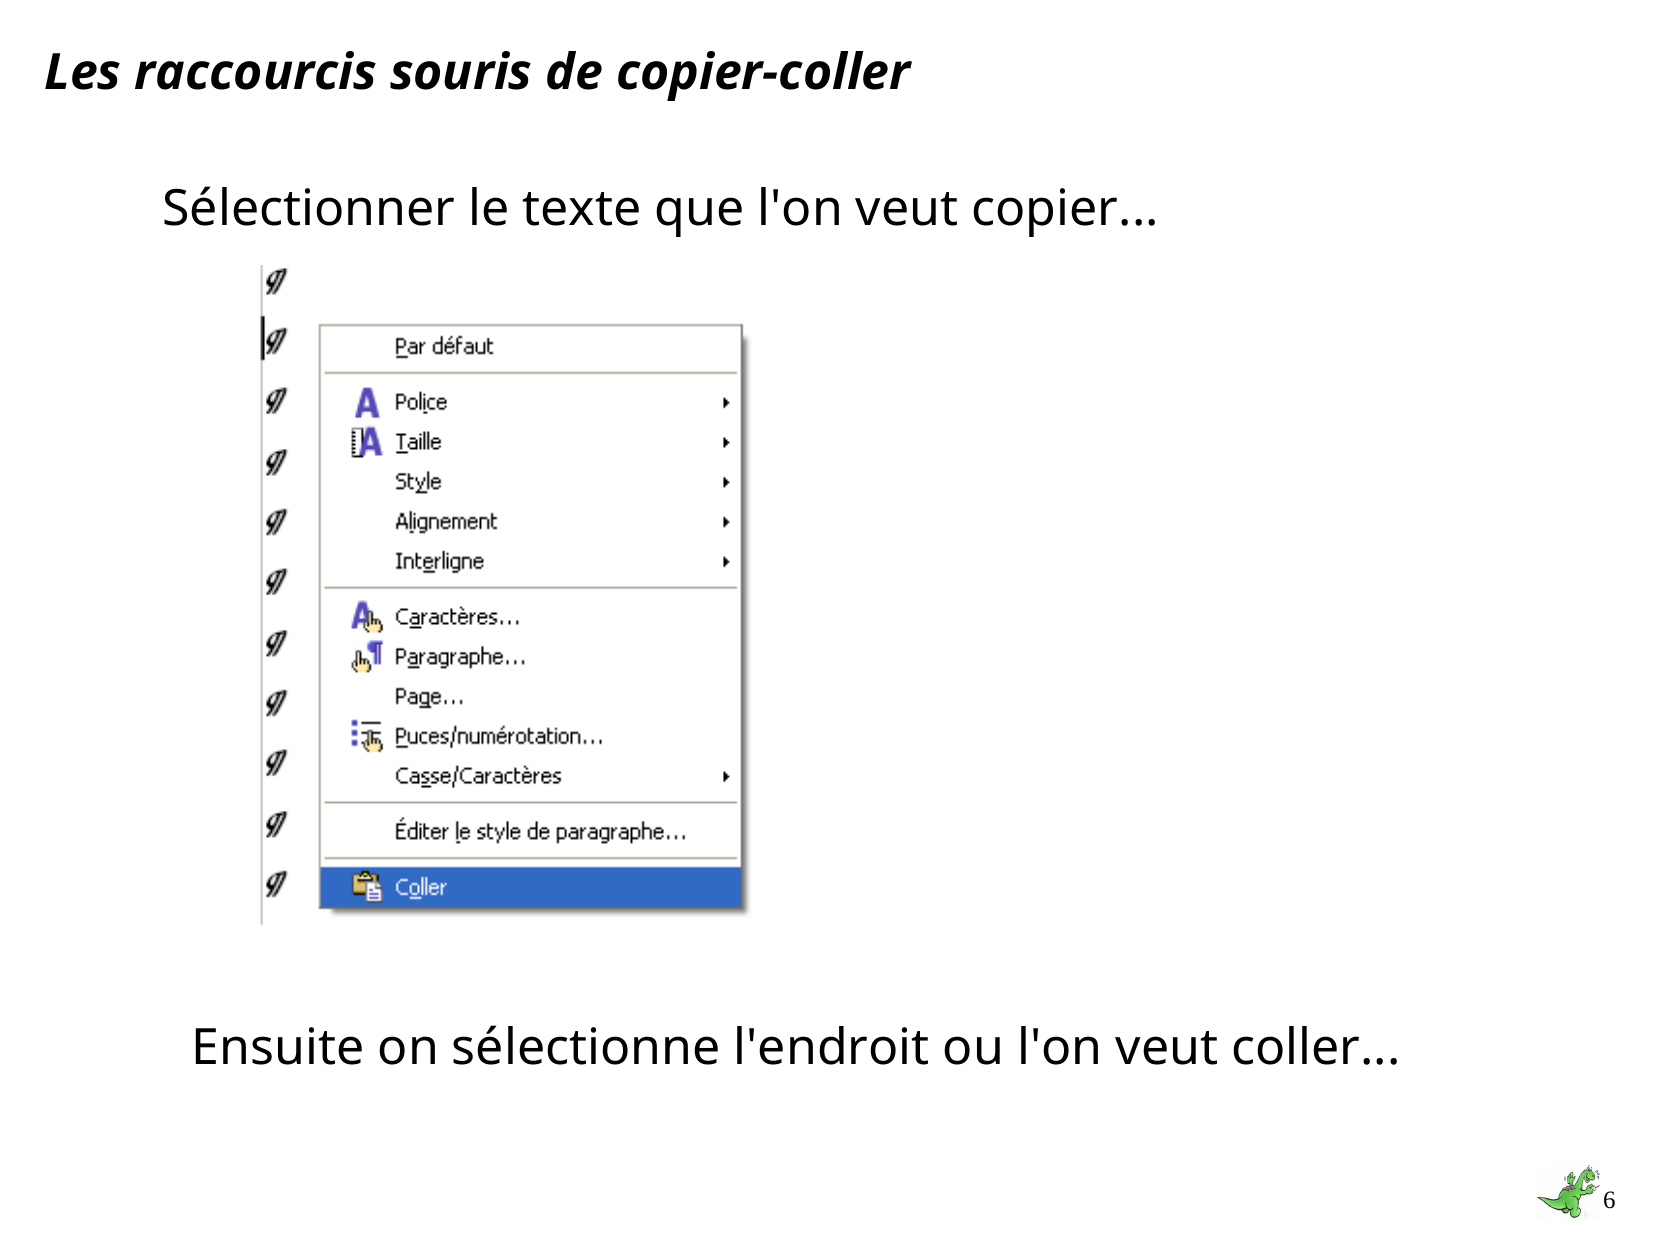

Les raccourcis souris de copier-coller
Sélectionner le texte que l'on veut copier...
Ensuite on sélectionne l'endroit ou l'on veut coller...
6